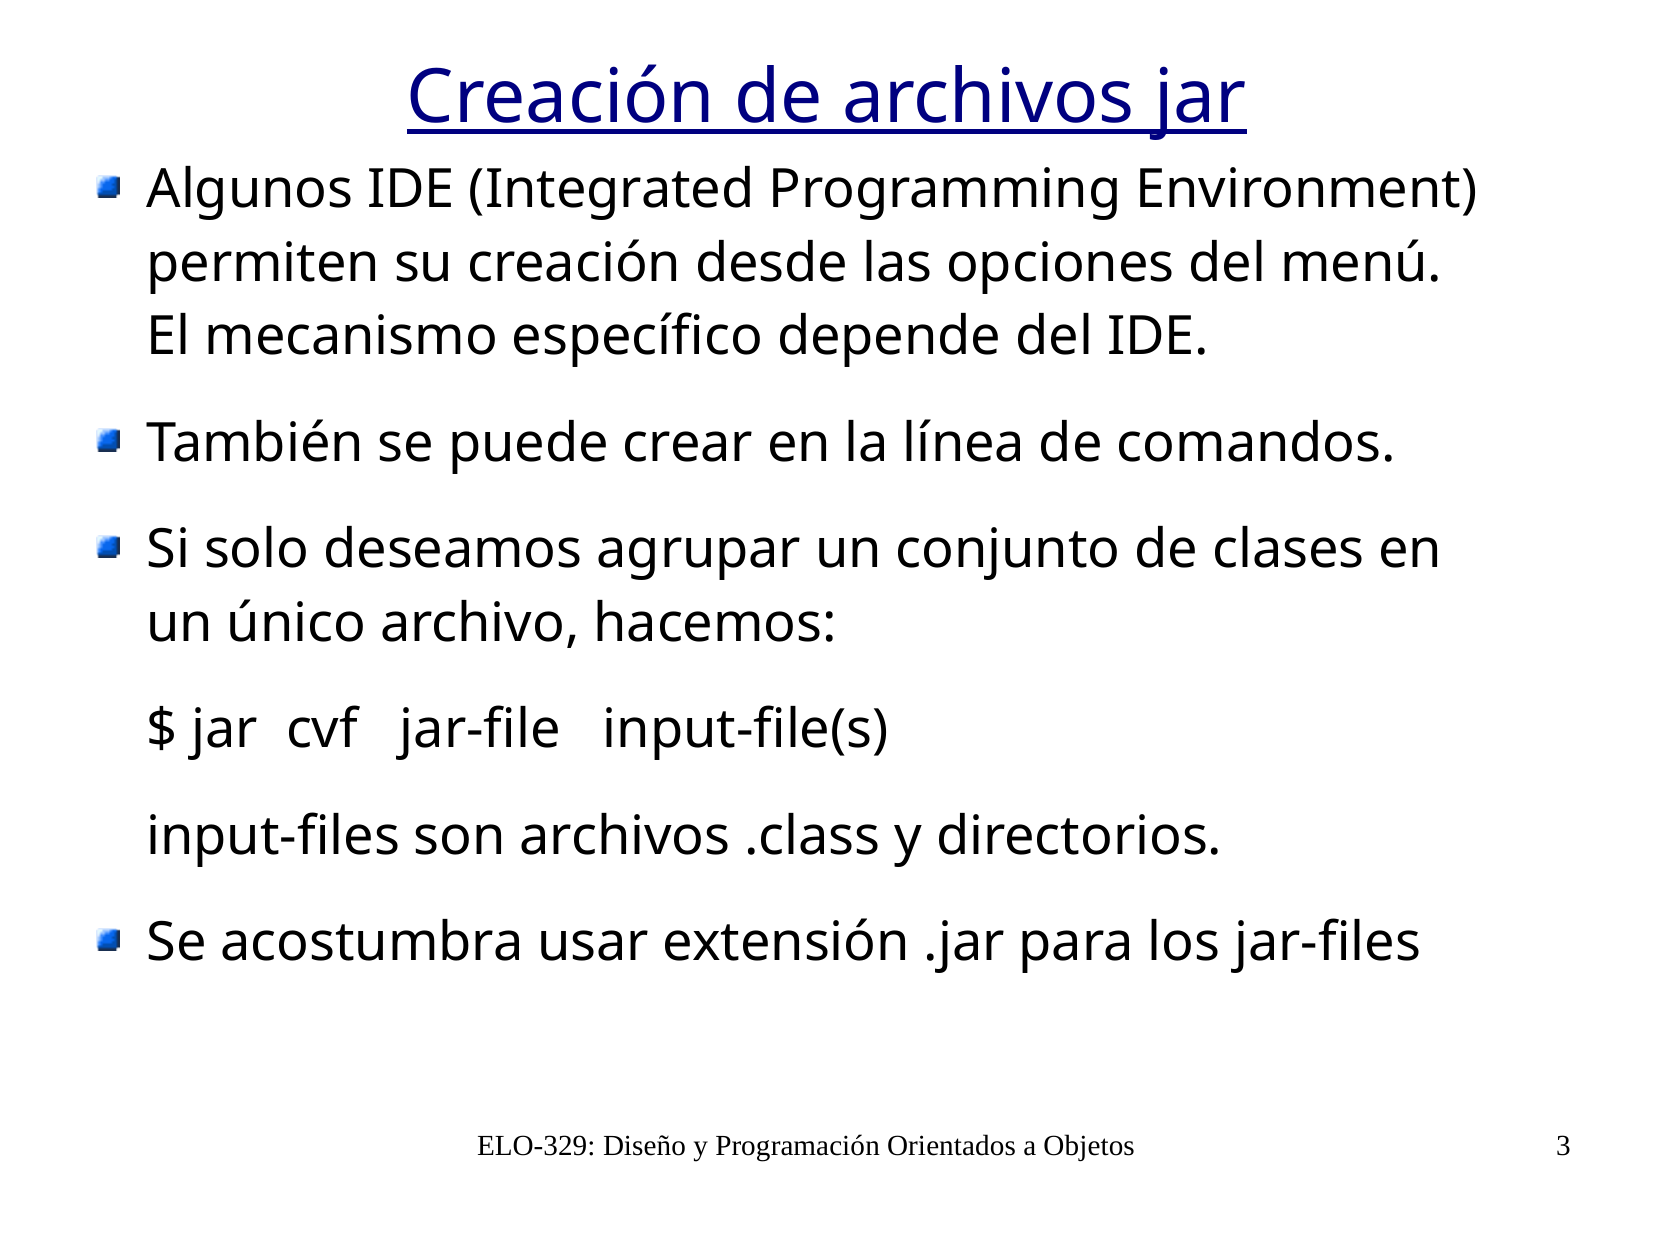

# Creación de archivos jar
Algunos IDE (Integrated Programming Environment) permiten su creación desde las opciones del menú. El mecanismo específico depende del IDE.
También se puede crear en la línea de comandos.
Si solo deseamos agrupar un conjunto de clases en un único archivo, hacemos:
$ jar cvf jar-file input-file(s)
input-files son archivos .class y directorios.
Se acostumbra usar extensión .jar para los jar-files
3